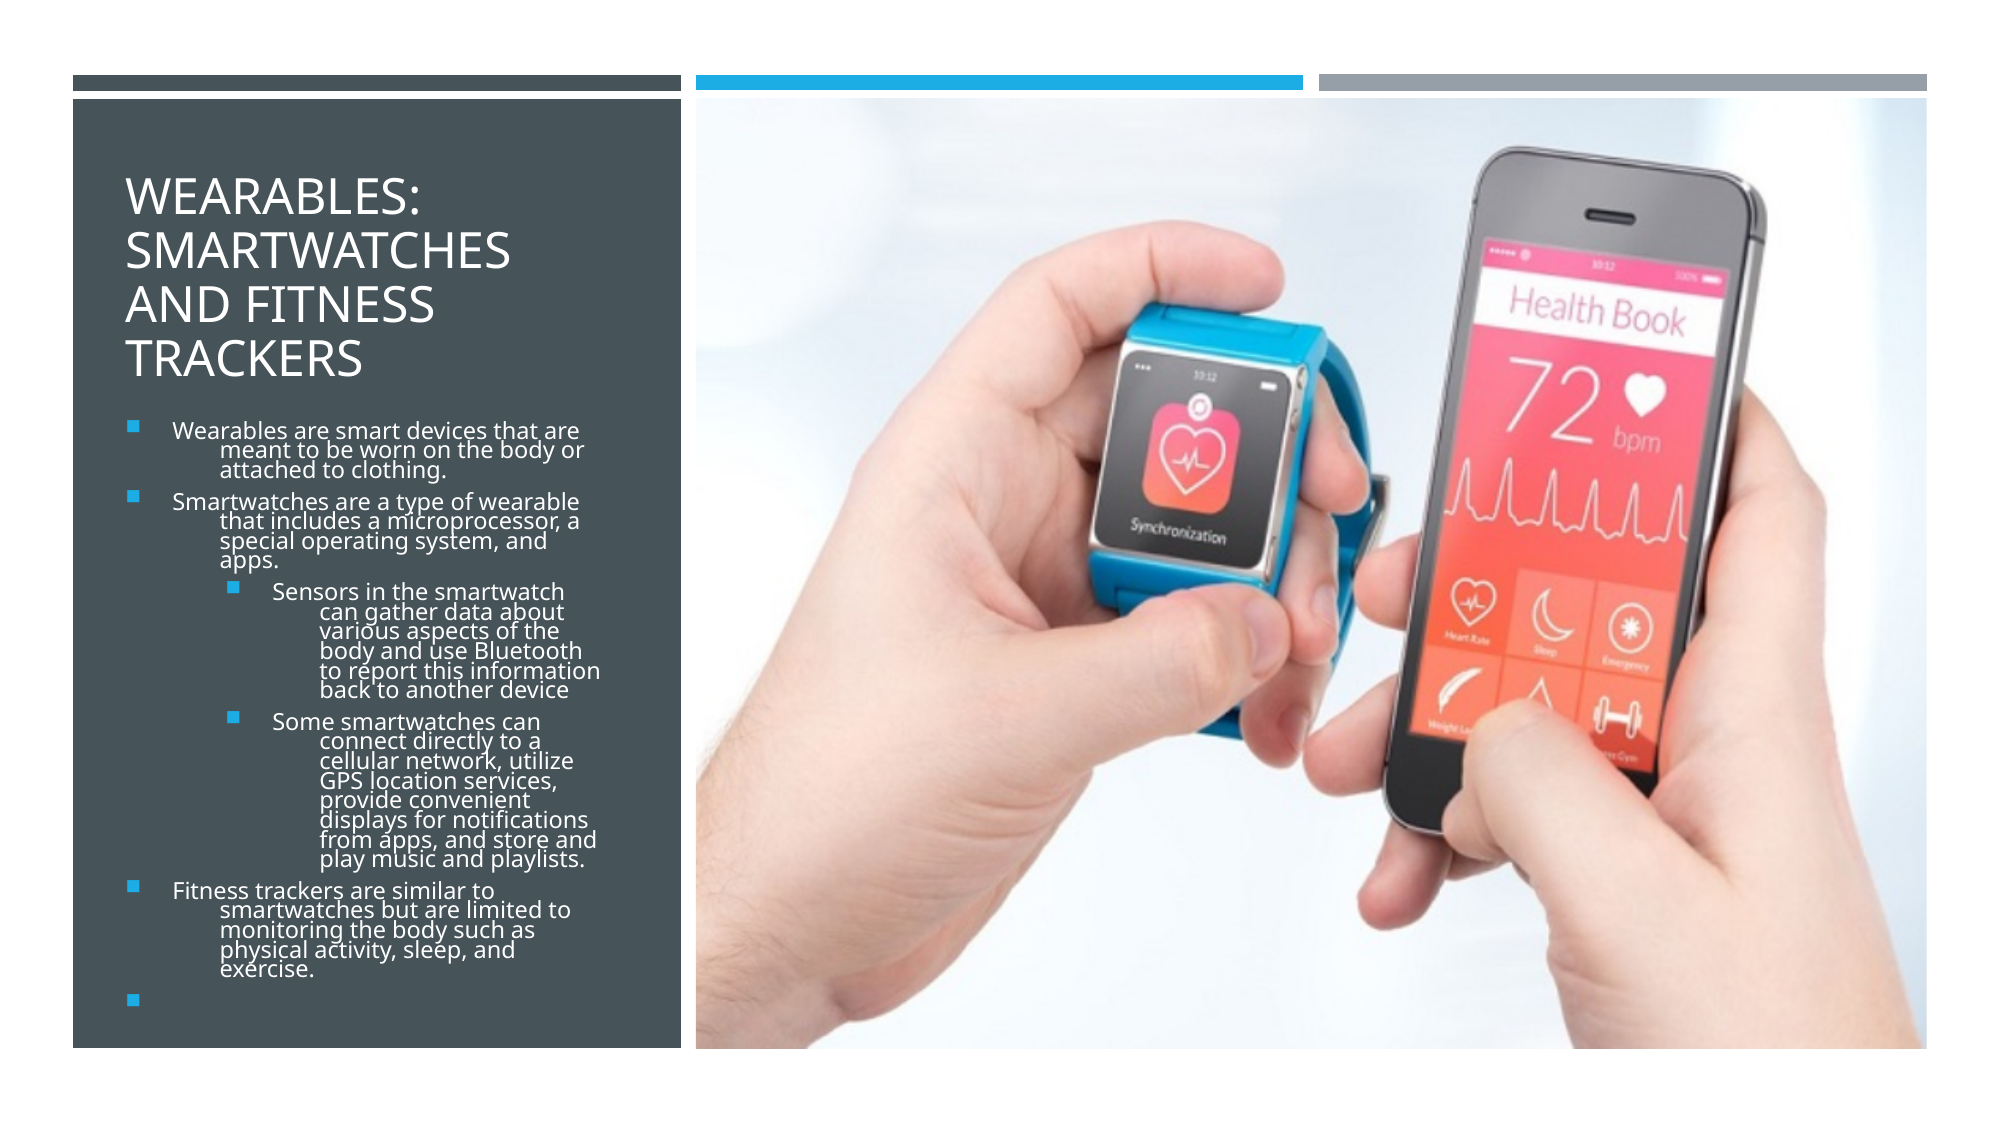

# Wearables: Smartwatches and Fitness Trackers
Wearables are smart devices that are meant to be worn on the body or attached to clothing.
Smartwatches are a type of wearable that includes a microprocessor, a special operating system, and apps.
Sensors in the smartwatch can gather data about various aspects of the body and use Bluetooth to report this information back to another device
Some smartwatches can connect directly to a cellular network, utilize GPS location services, provide convenient displays for notifications from apps, and store and play music and playlists.
Fitness trackers are similar to smartwatches but are limited to monitoring the body such as physical activity, sleep, and exercise.